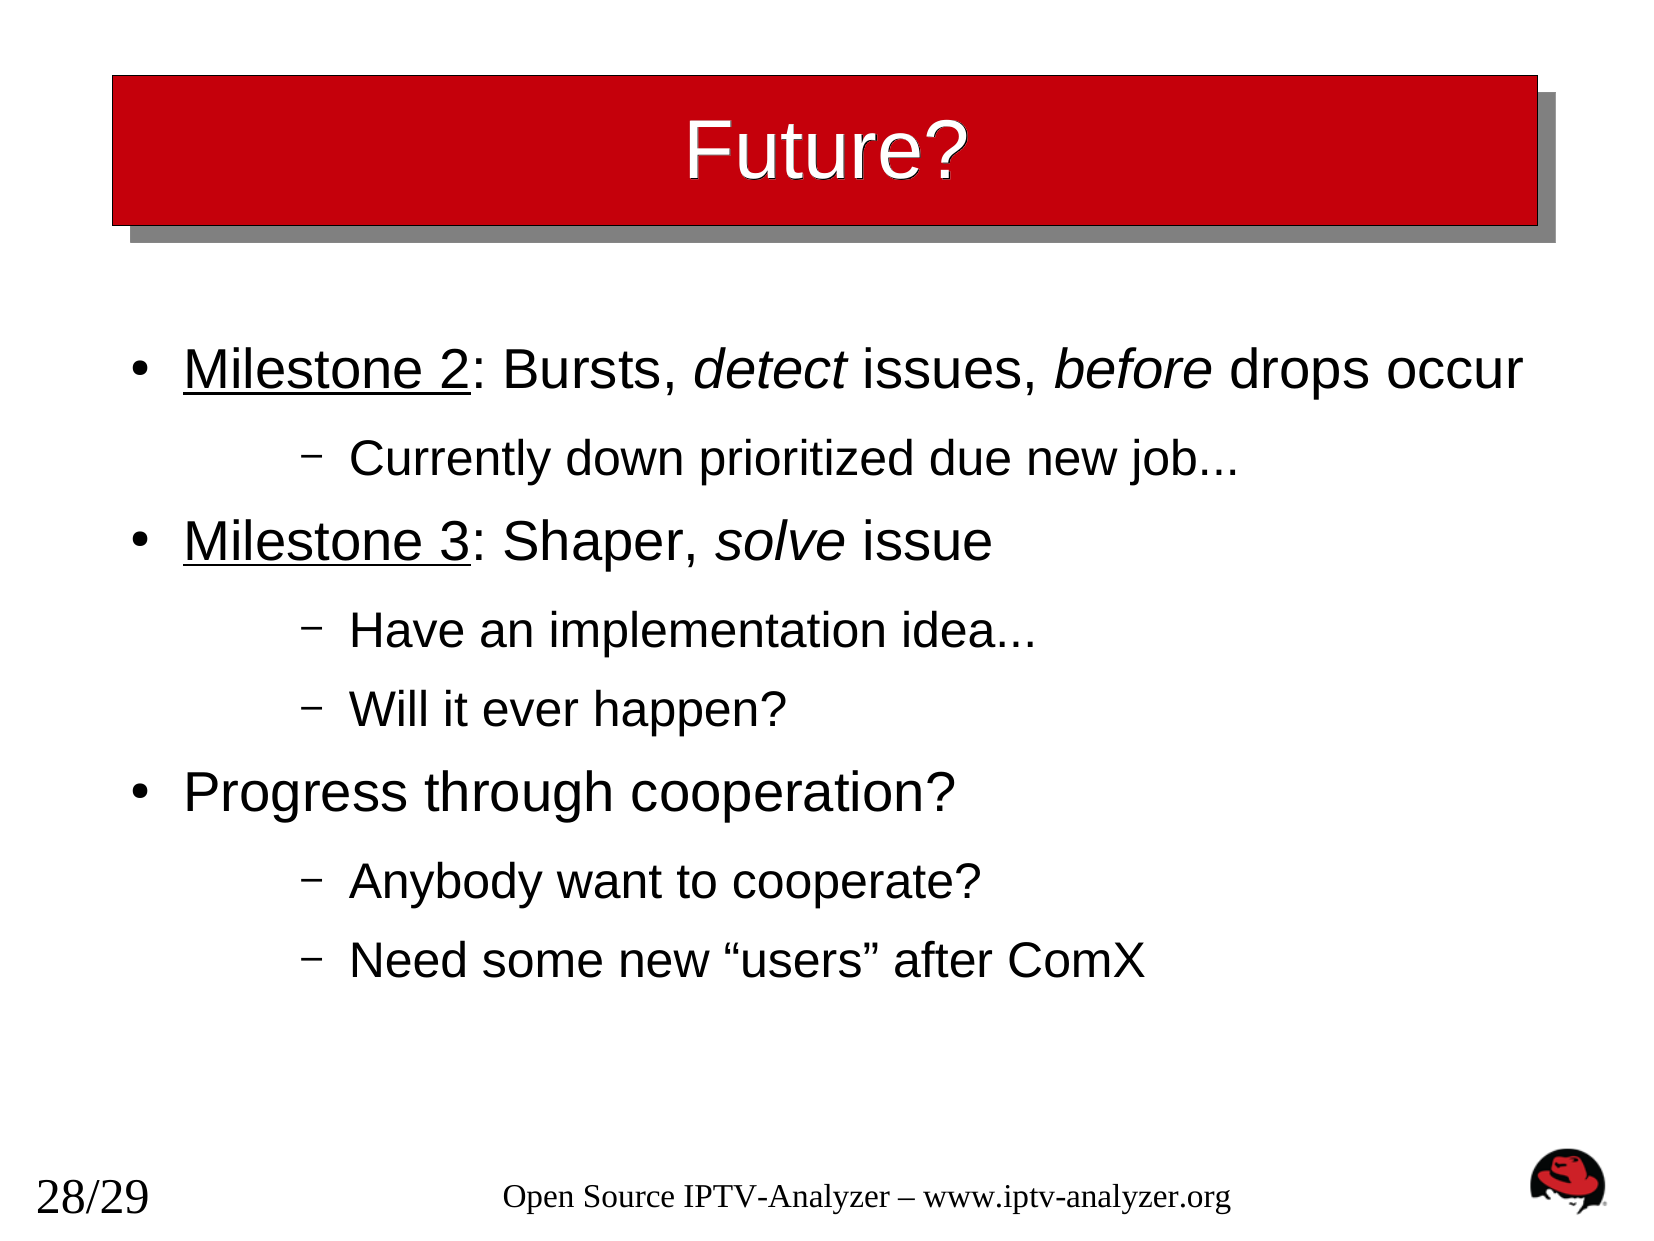

# Future?
Milestone 2: Bursts, detect issues, before drops occur
Currently down prioritized due new job...
Milestone 3: Shaper, solve issue
Have an implementation idea...
Will it ever happen?
Progress through cooperation?
Anybody want to cooperate?
Need some new “users” after ComX